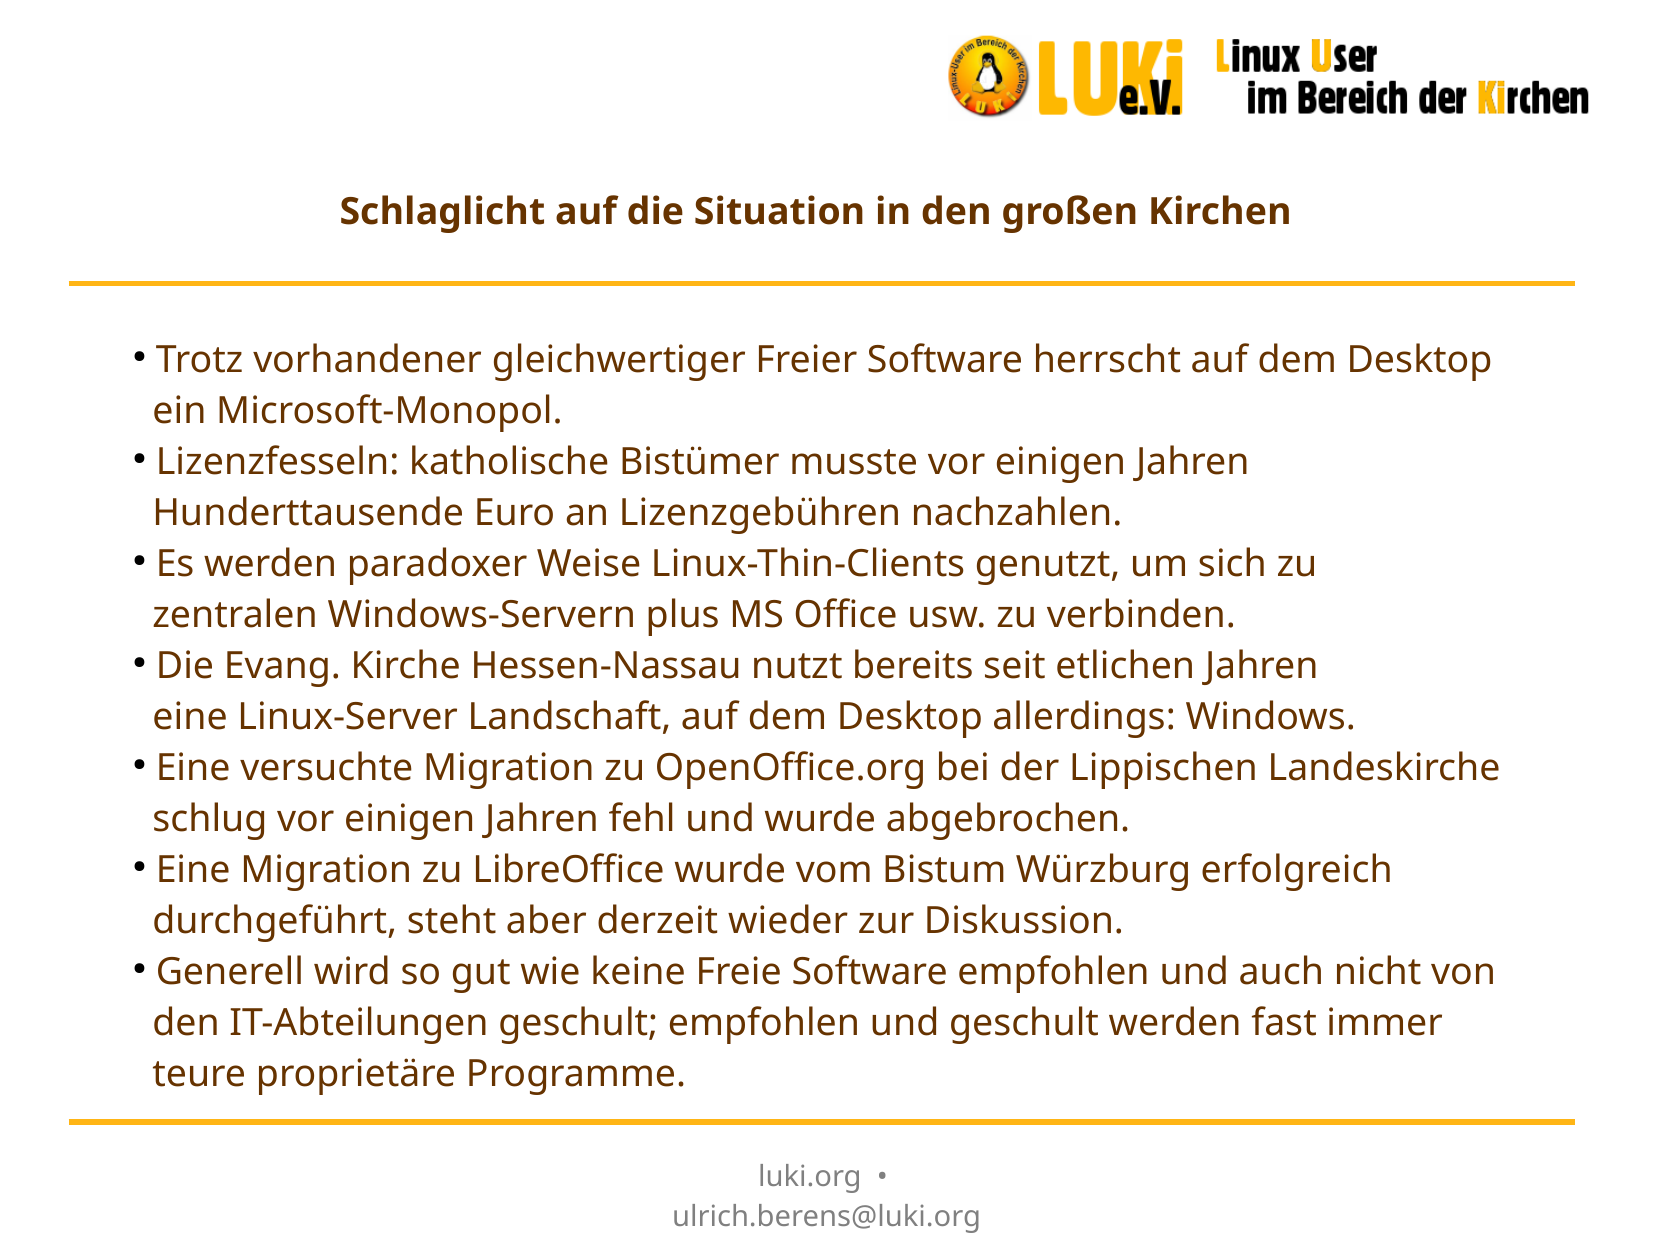

Schlaglicht auf die Situation in den großen Kirchen
 Trotz vorhandener gleichwertiger Freier Software herrscht auf dem Desktop
 ein Microsoft-Monopol.
 Lizenzfesseln: katholische Bistümer musste vor einigen Jahren
 Hunderttausende Euro an Lizenzgebühren nachzahlen.
 Es werden paradoxer Weise Linux-Thin-Clients genutzt, um sich zu
 zentralen Windows-Servern plus MS Office usw. zu verbinden.
 Die Evang. Kirche Hessen-Nassau nutzt bereits seit etlichen Jahren
 eine Linux-Server Landschaft, auf dem Desktop allerdings: Windows.
 Eine versuchte Migration zu OpenOffice.org bei der Lippischen Landeskirche
 schlug vor einigen Jahren fehl und wurde abgebrochen.
 Eine Migration zu LibreOffice wurde vom Bistum Würzburg erfolgreich
 durchgeführt, steht aber derzeit wieder zur Diskussion.
 Generell wird so gut wie keine Freie Software empfohlen und auch nicht von
 den IT-Abteilungen geschult; empfohlen und geschult werden fast immer
 teure proprietäre Programme.
luki.org • ulrich.berens@luki.org